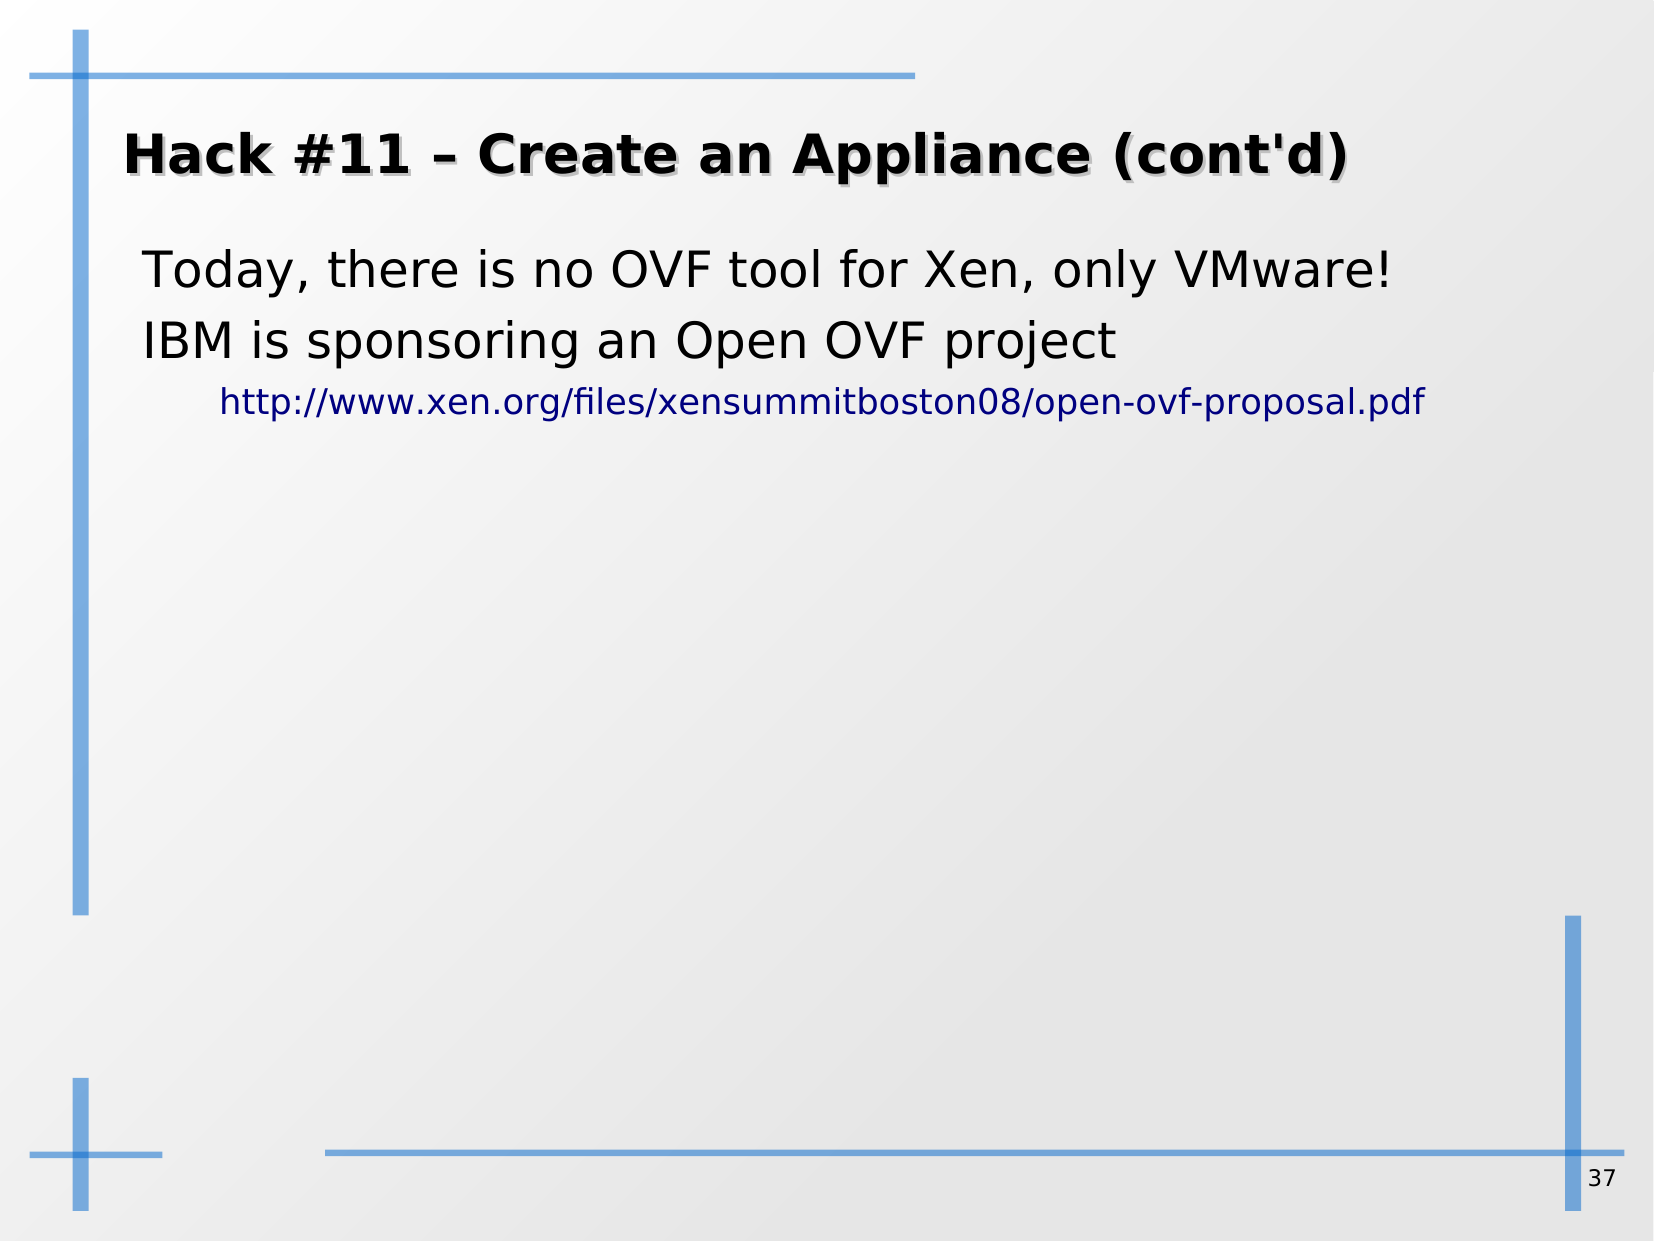

# Hack #11 – Create an Appliance (cont'd)
Today, there is no OVF tool for Xen, only VMware!
IBM is sponsoring an Open OVF project
http://www.xen.org/files/xensummitboston08/open-ovf-proposal.pdf